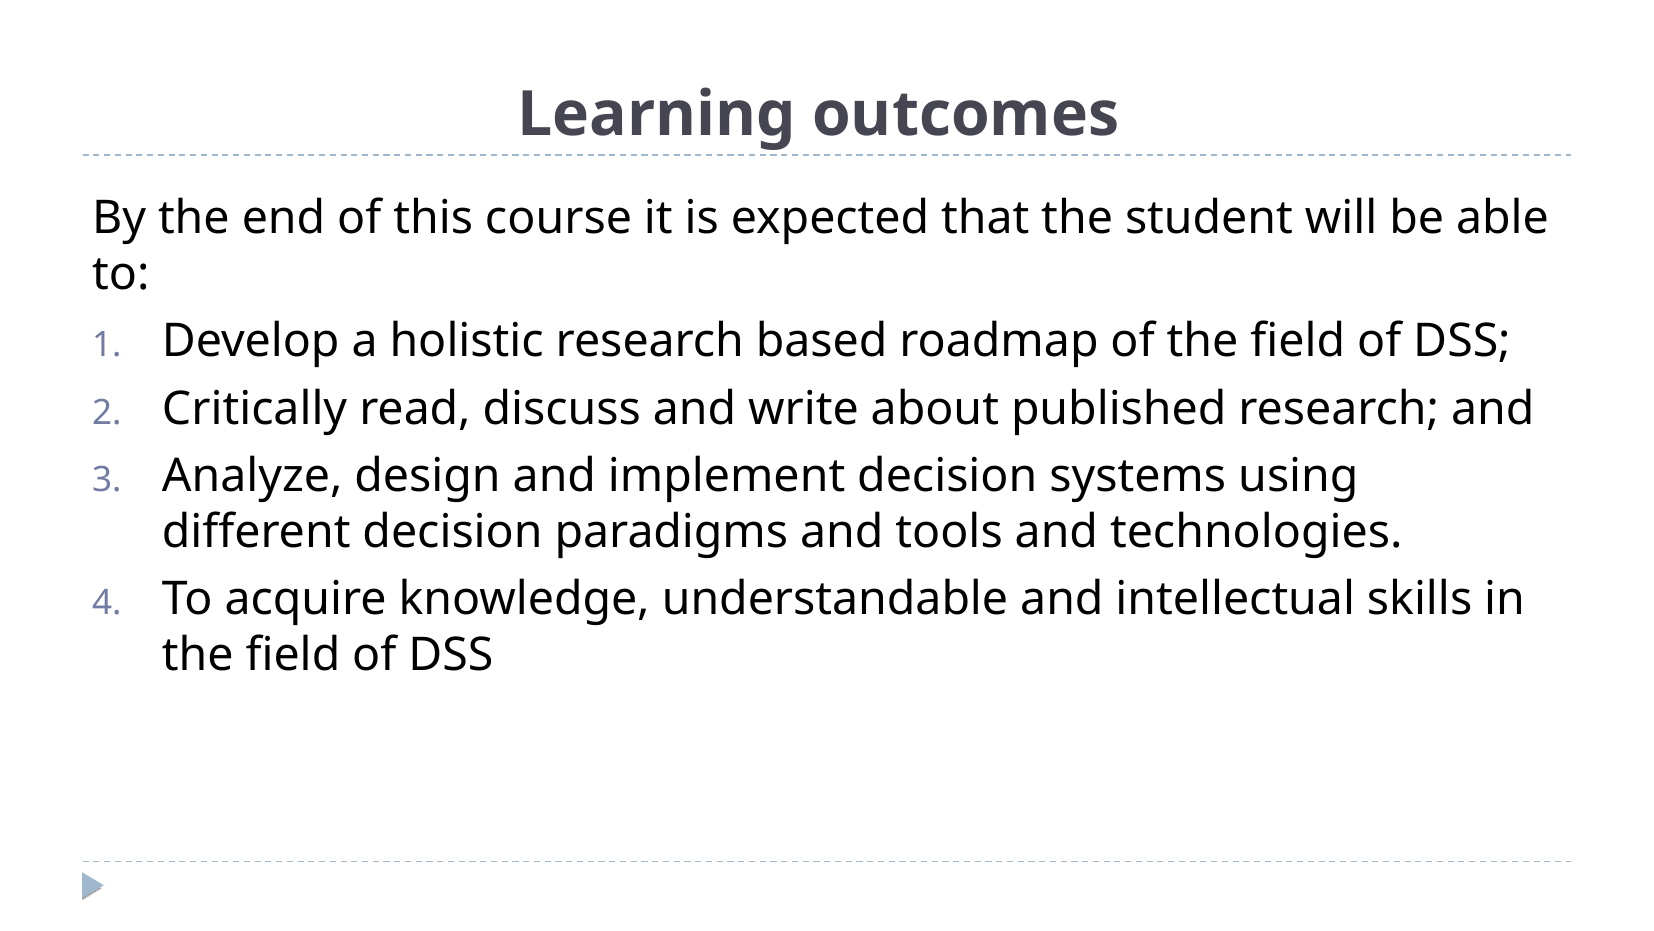

# Learning outcomes
By the end of this course it is expected that the student will be able to:
Develop a holistic research based roadmap of the field of DSS;
Critically read, discuss and write about published research; and
Analyze, design and implement decision systems using different decision paradigms and tools and technologies.
To acquire knowledge, understandable and intellectual skills in the field of DSS